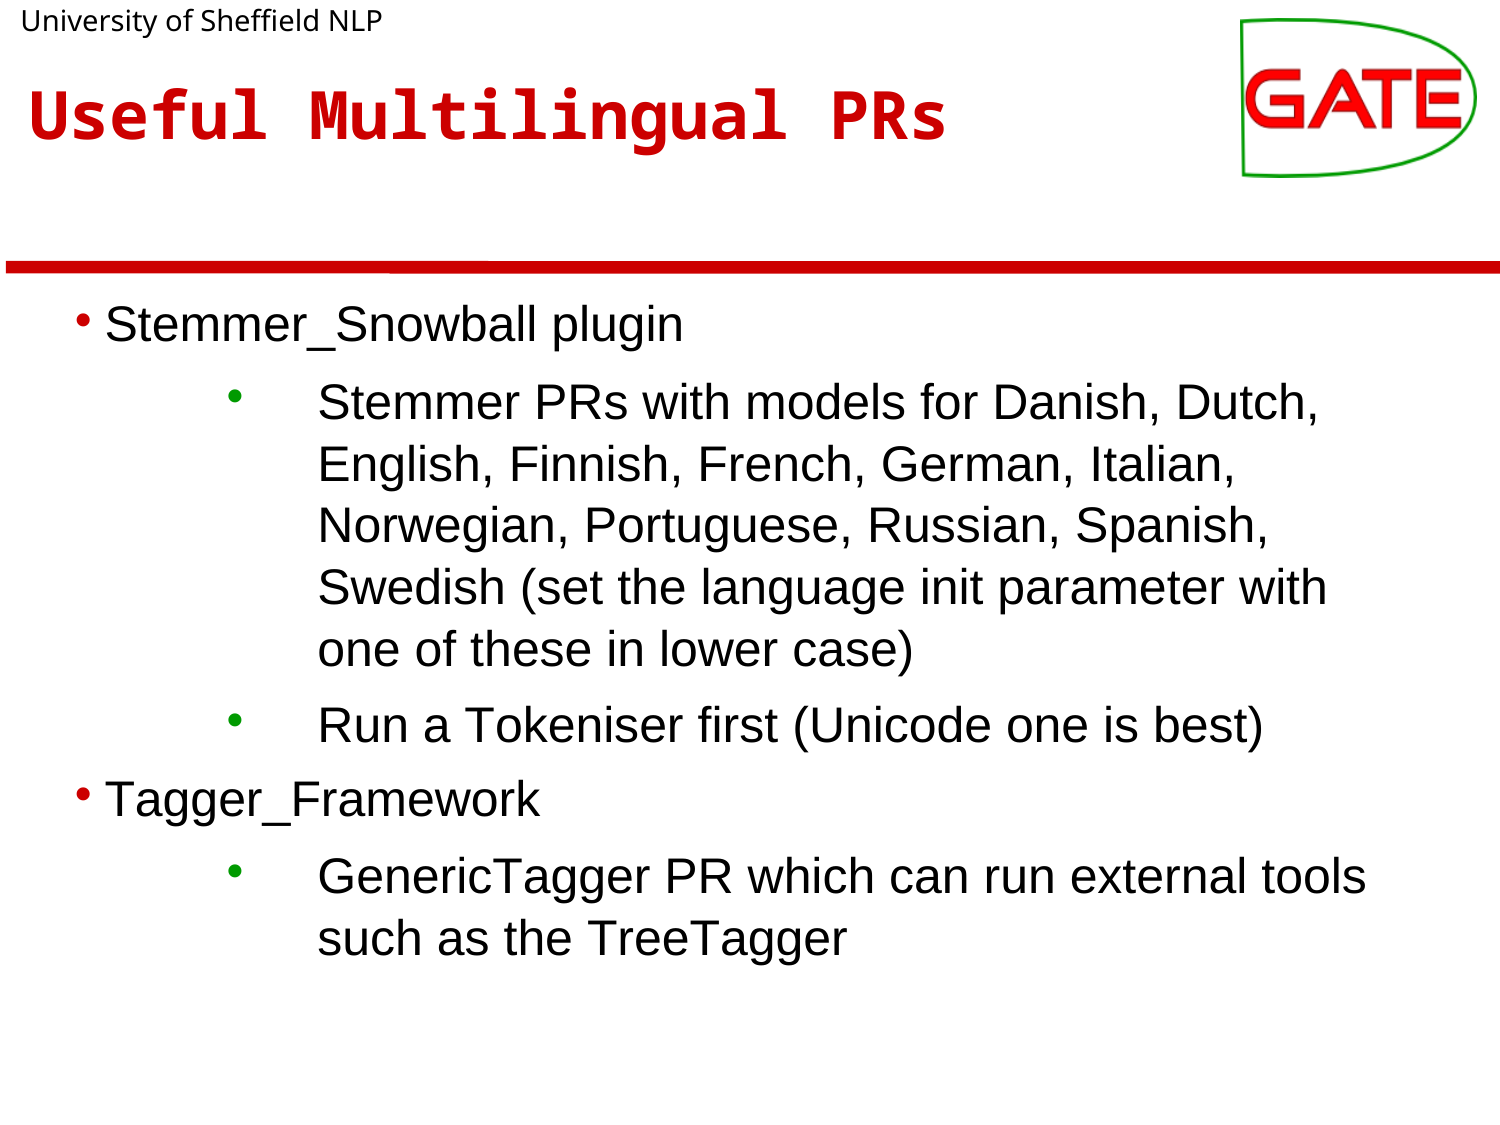

# Useful Multilingual PRs
Stemmer_Snowball plugin
Stemmer PRs with models for Danish, Dutch, English, Finnish, French, German, Italian, Norwegian, Portuguese, Russian, Spanish, Swedish (set the language init parameter with one of these in lower case)
Run a Tokeniser first (Unicode one is best)‏
Tagger_Framework
GenericTagger PR which can run external tools such as the TreeTagger